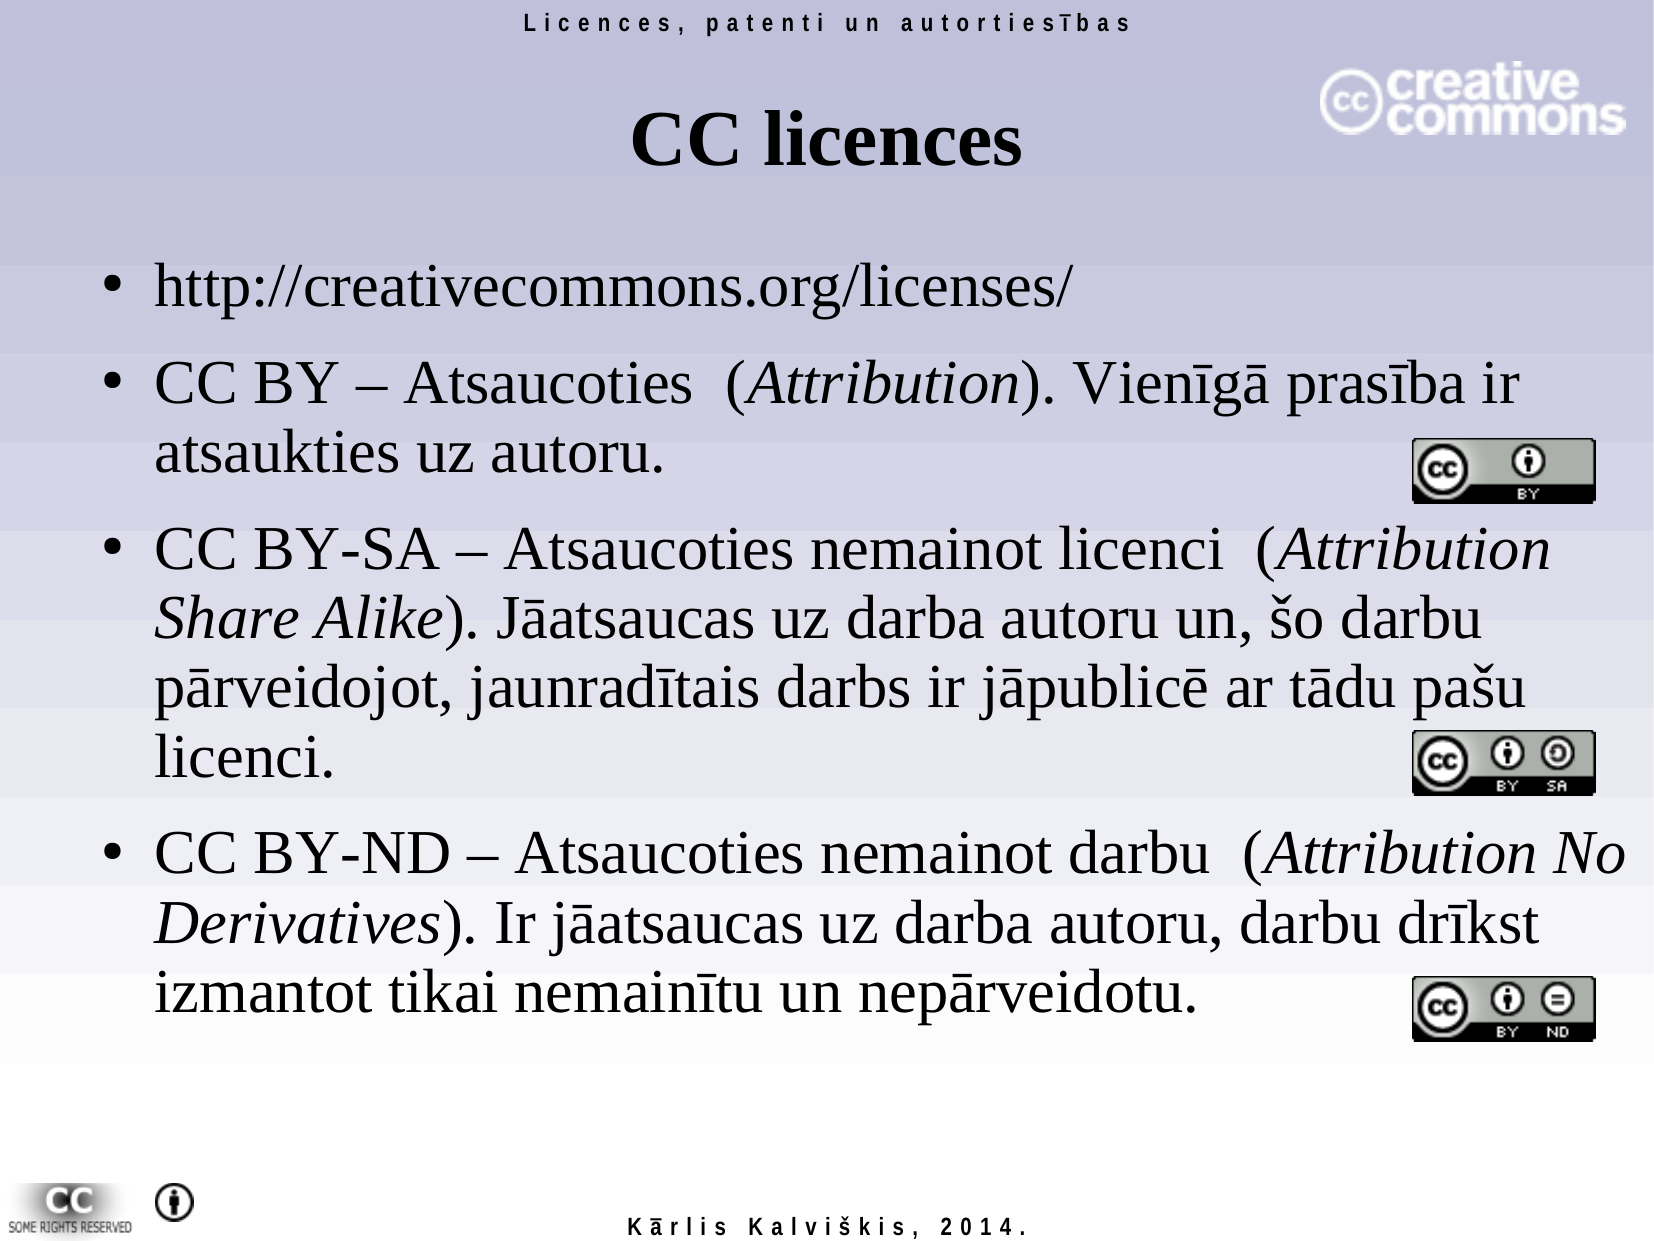

# CC licences
http://creativecommons.org/licenses/
CC BY – Atsaucoties (Attribution). Vienīgā prasība ir atsaukties uz autoru.
CC BY-SA – Atsaucoties nemainot licenci (Attribution Share Alike). Jāatsaucas uz darba autoru un, šo darbu pārveidojot, jaunradītais darbs ir jāpublicē ar tādu pašu licenci.
CC BY-ND – Atsaucoties nemainot darbu (Attribution No Derivatives). Ir jāatsaucas uz darba autoru, darbu drīkst izmantot tikai nemainītu un nepārveidotu.